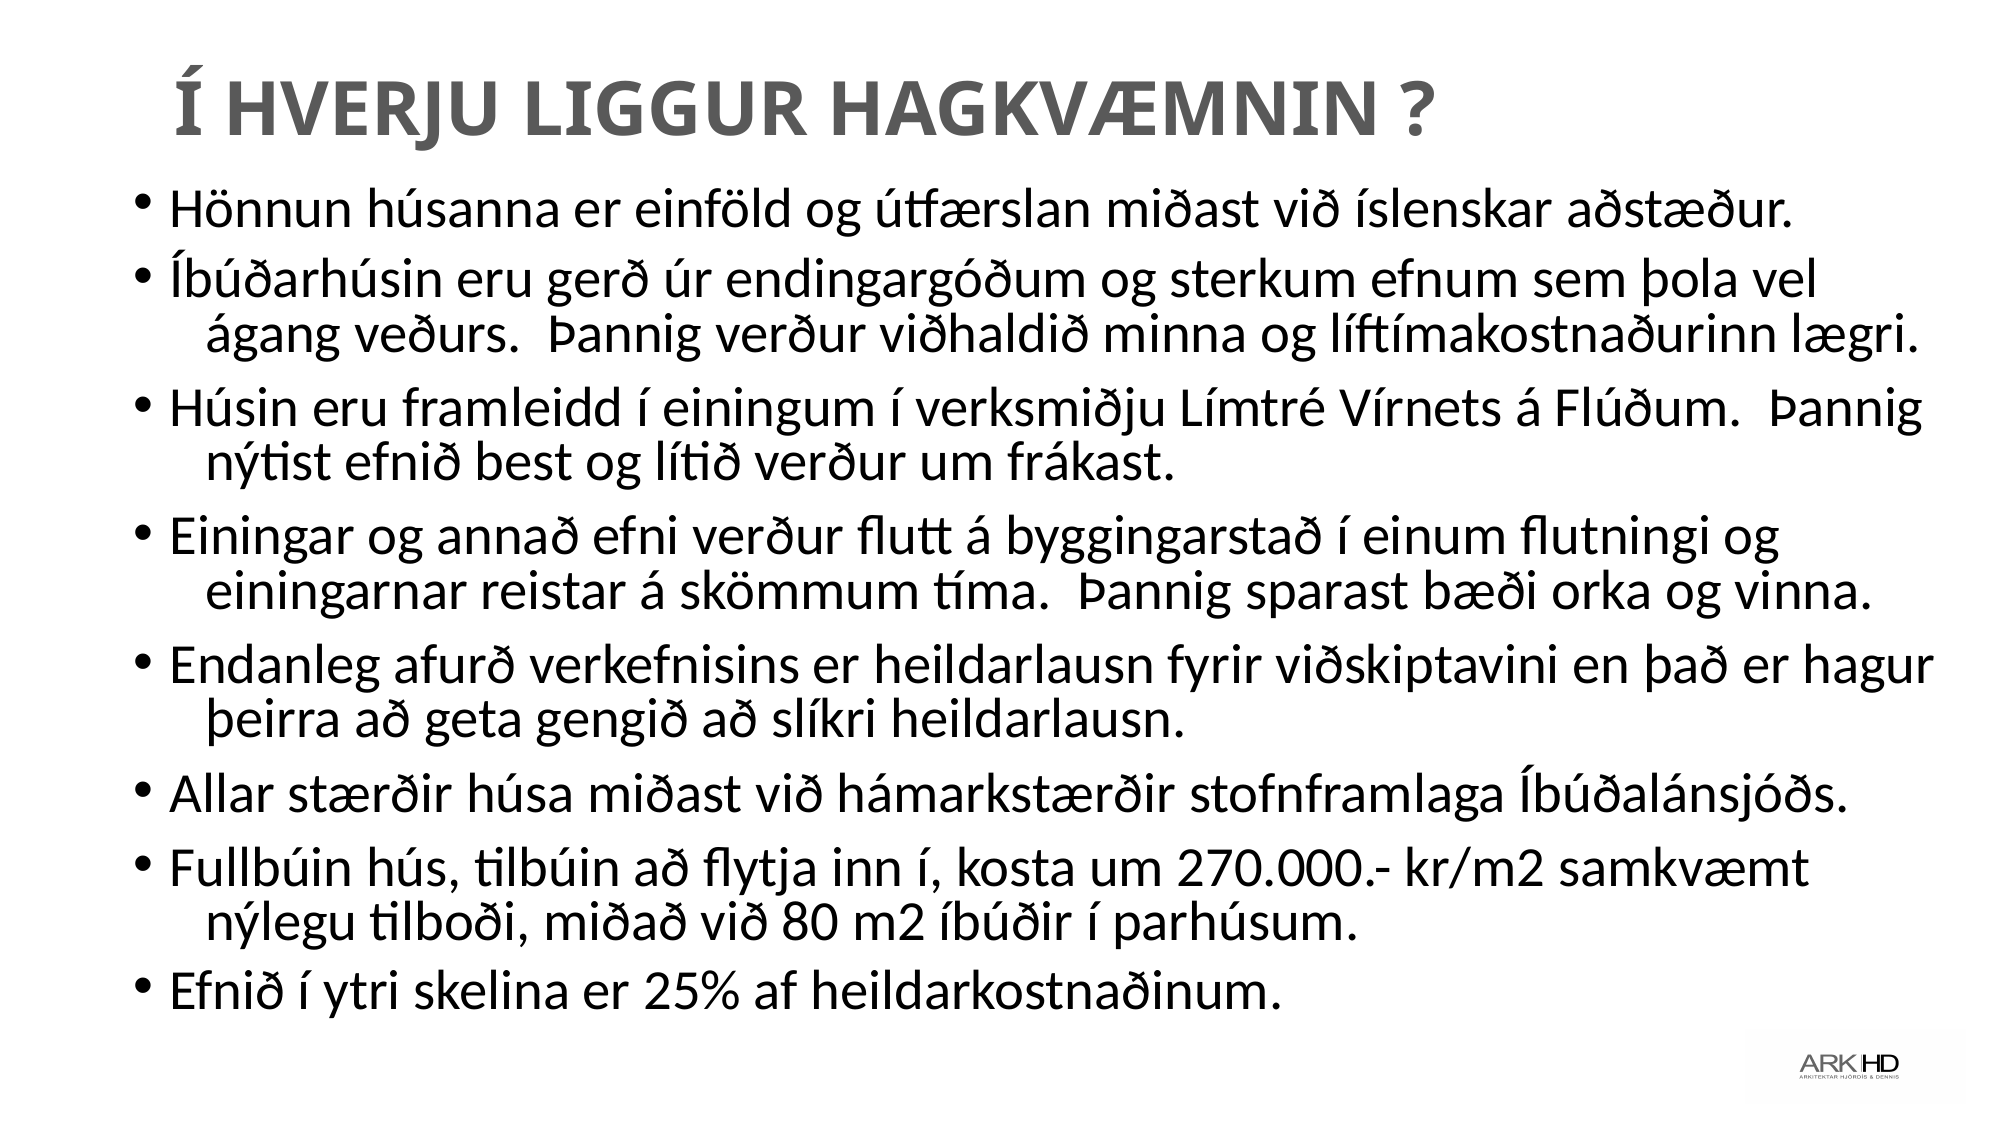

# Í HVERJU LIGGUR HAGKVÆMNIN ?
Hönnun húsanna er einföld og útfærslan miðast við íslenskar aðstæður.
Íbúðarhúsin eru gerð úr endingargóðum og sterkum efnum sem þola vel ágang veðurs. Þannig verður viðhaldið minna og líftímakostnaðurinn lægri.
Húsin eru framleidd í einingum í verksmiðju Límtré Vírnets á Flúðum. Þannig nýtist efnið best og lítið verður um frákast.
Einingar og annað efni verður flutt á byggingarstað í einum flutningi og einingarnar reistar á skömmum tíma. Þannig sparast bæði orka og vinna.
Endanleg afurð verkefnisins er heildarlausn fyrir viðskiptavini en það er hagur þeirra að geta gengið að slíkri heildarlausn.
Allar stærðir húsa miðast við hámarkstærðir stofnframlaga Íbúðalánsjóðs.
Fullbúin hús, tilbúin að flytja inn í, kosta um 270.000.- kr/m2 samkvæmt nýlegu tilboði, miðað við 80 m2 íbúðir í parhúsum.
Efnið í ytri skelina er 25% af heildarkostnaðinum.